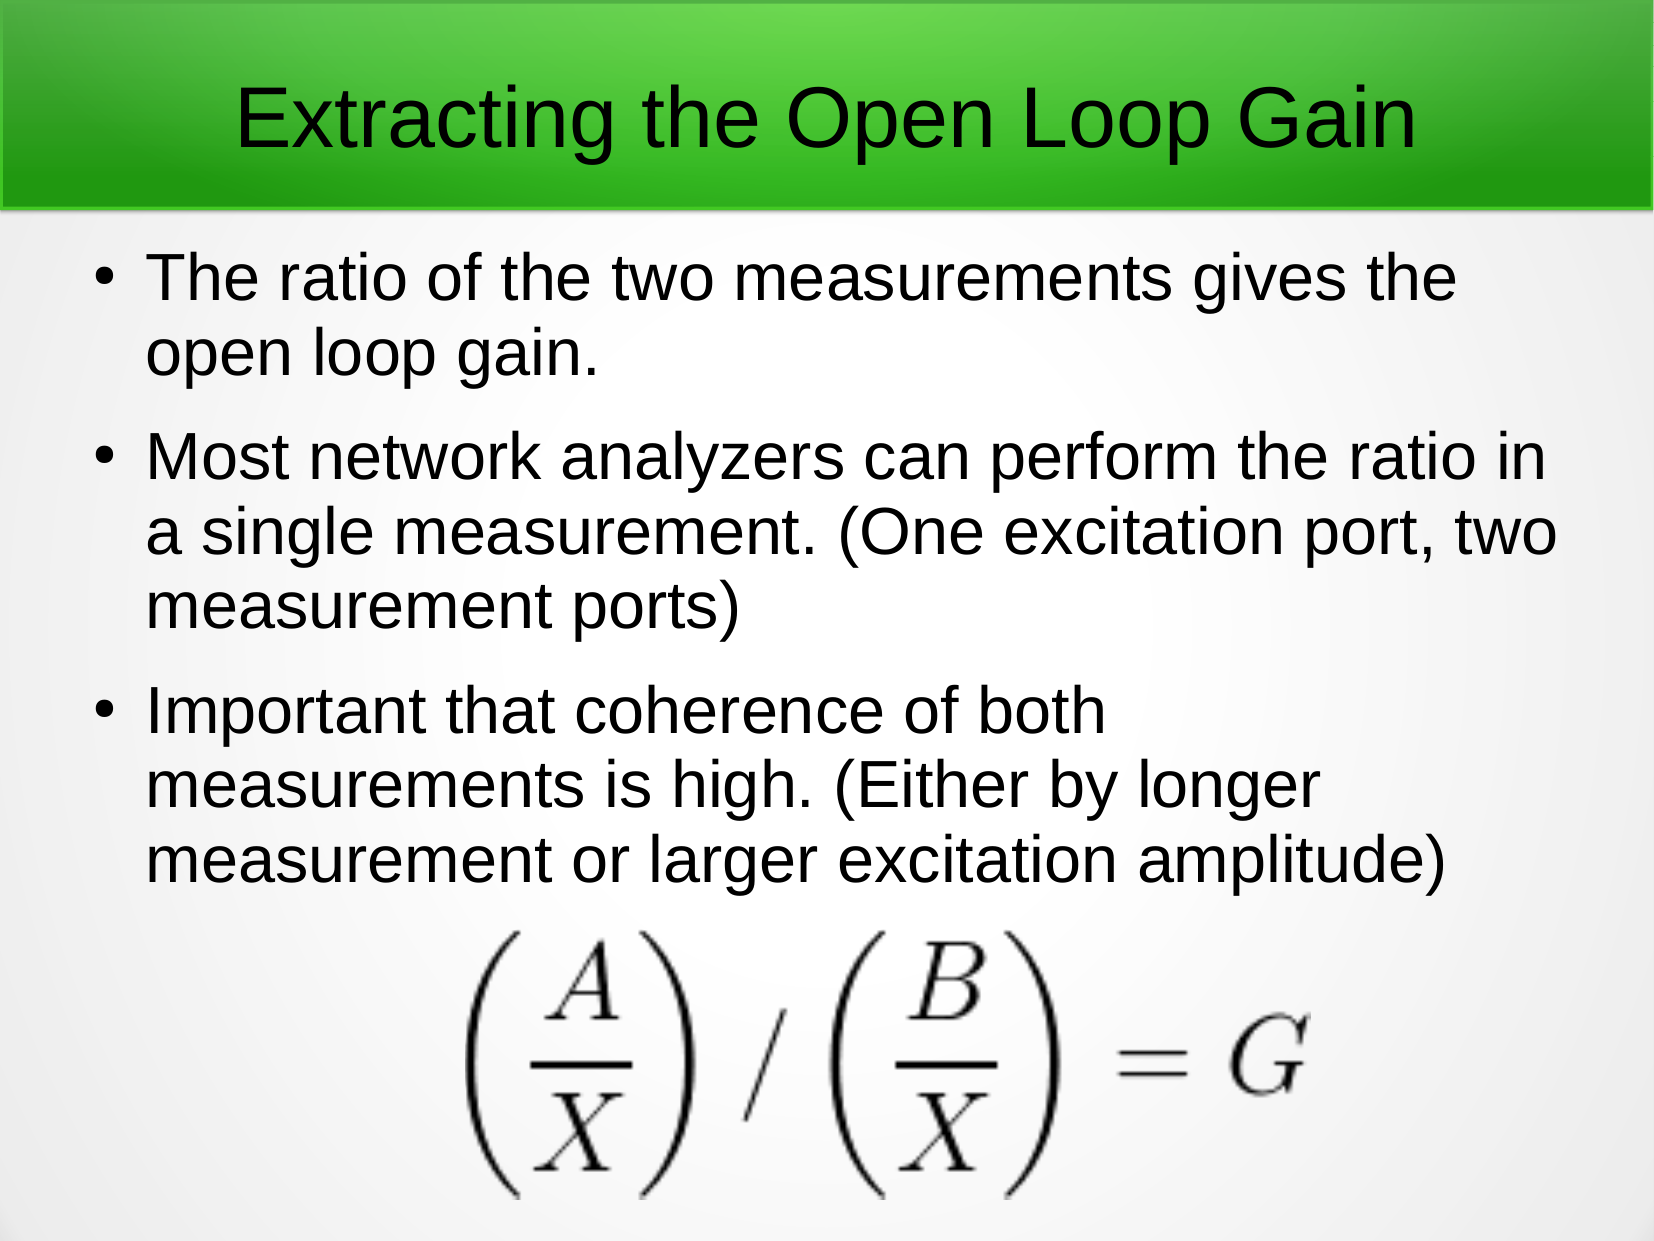

# Extracting the Open Loop Gain
The ratio of the two measurements gives the open loop gain.
Most network analyzers can perform the ratio in a single measurement. (One excitation port, two measurement ports)
Important that coherence of both measurements is high. (Either by longer measurement or larger excitation amplitude)